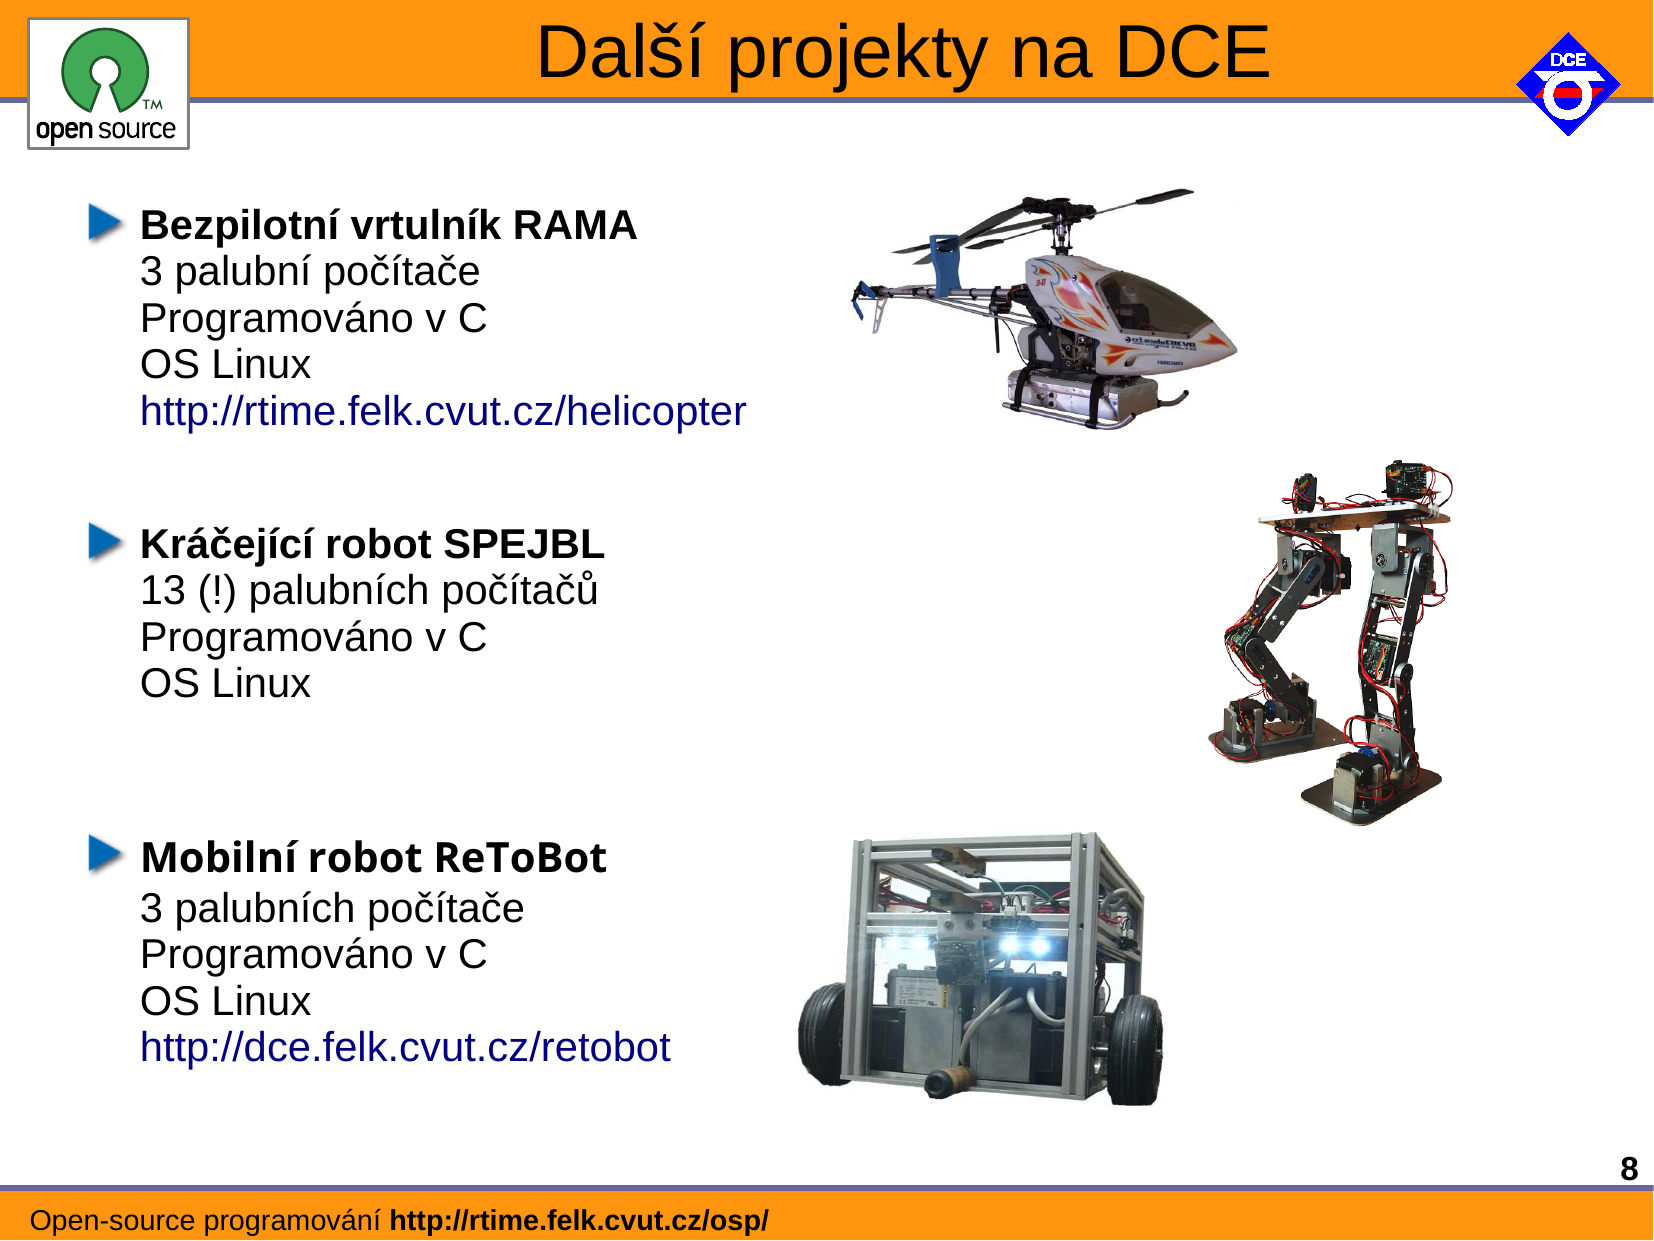

# Další projekty na DCE
Bezpilotní vrtulník RAMA
3 palubní počítače
Programováno v C
OS Linux
http://rtime.felk.cvut.cz/helicopter
Kráčející robot SPEJBL
13 (!) palubních počítačů
Programováno v C
OS Linux
Mobilní robot ReToBot
3 palubních počítače
Programováno v C
OS Linux
http://dce.felk.cvut.cz/retobot